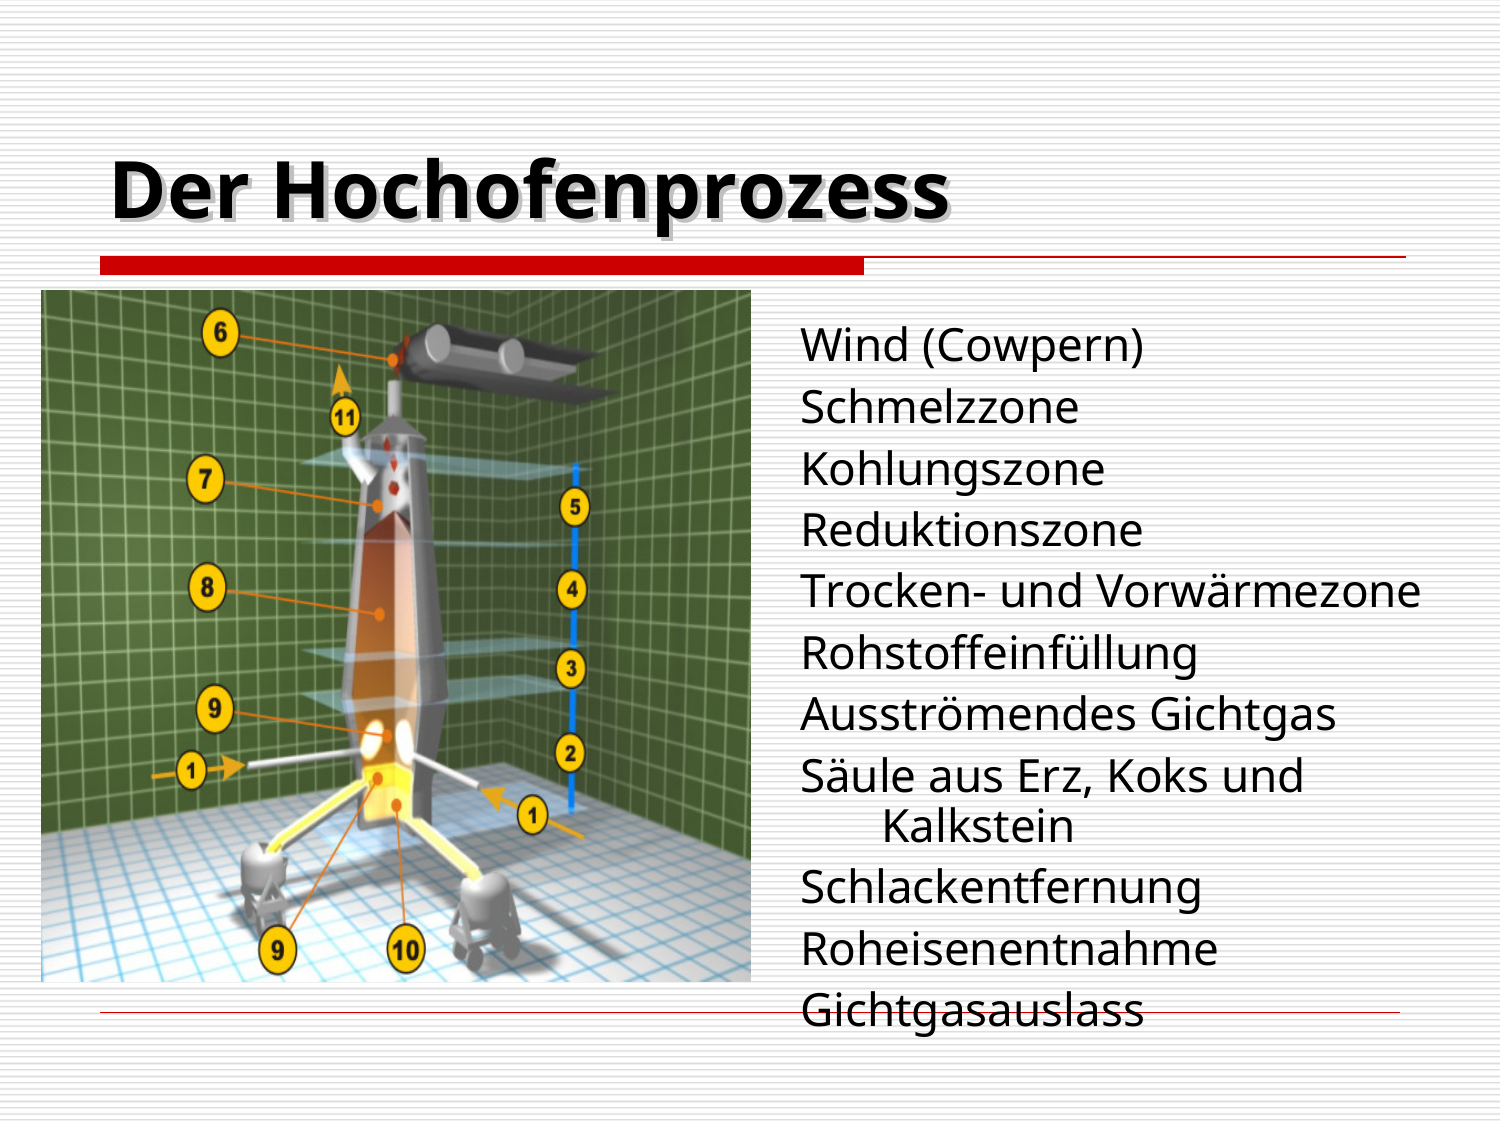

# Der Hochofenprozess
Wind (Cowpern)
Schmelzzone
Kohlungszone
Reduktionszone
Trocken- und Vorwärmezone
Rohstoffeinfüllung
Ausströmendes Gichtgas
Säule aus Erz, Koks und Kalkstein
Schlackentfernung
Roheisenentnahme
Gichtgasauslass